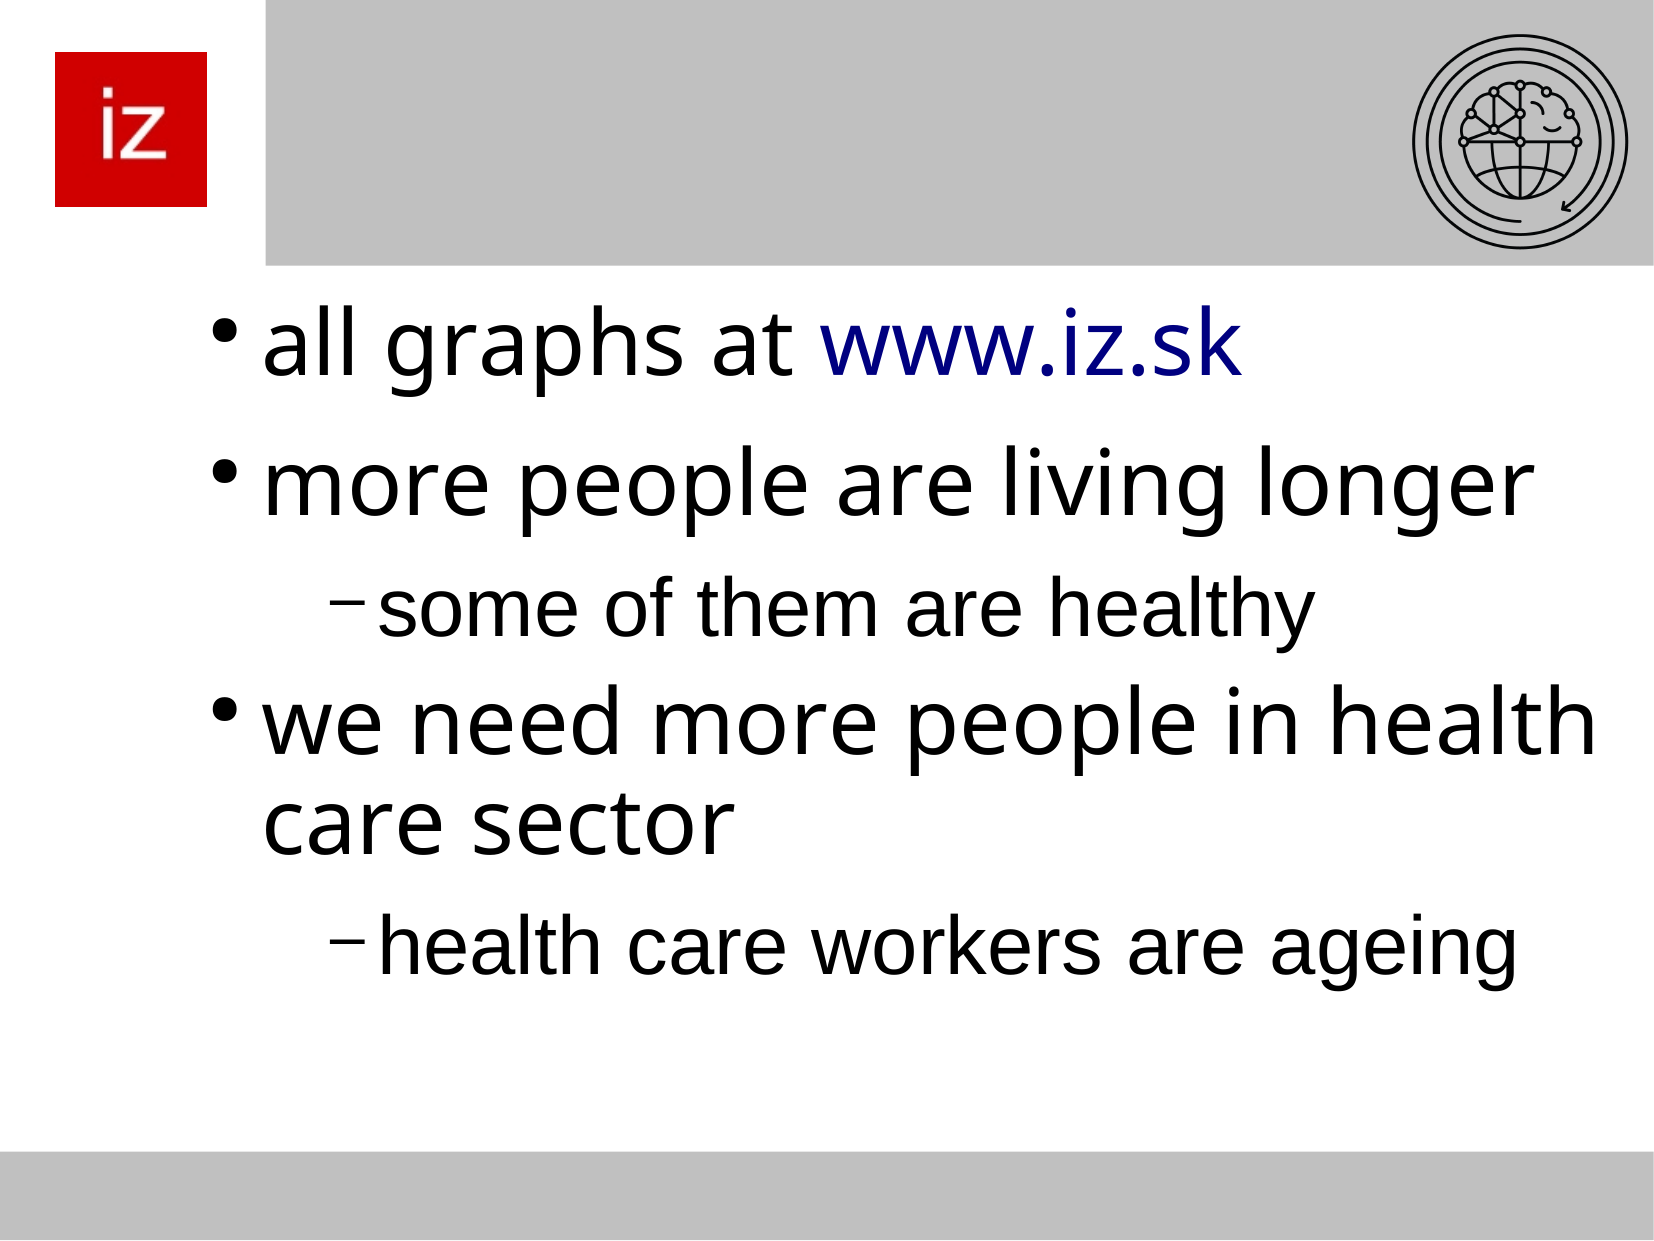

#
all graphs at www.iz.sk
more people are living longer
some of them are healthy
we need more people in health care sector
health care workers are ageing